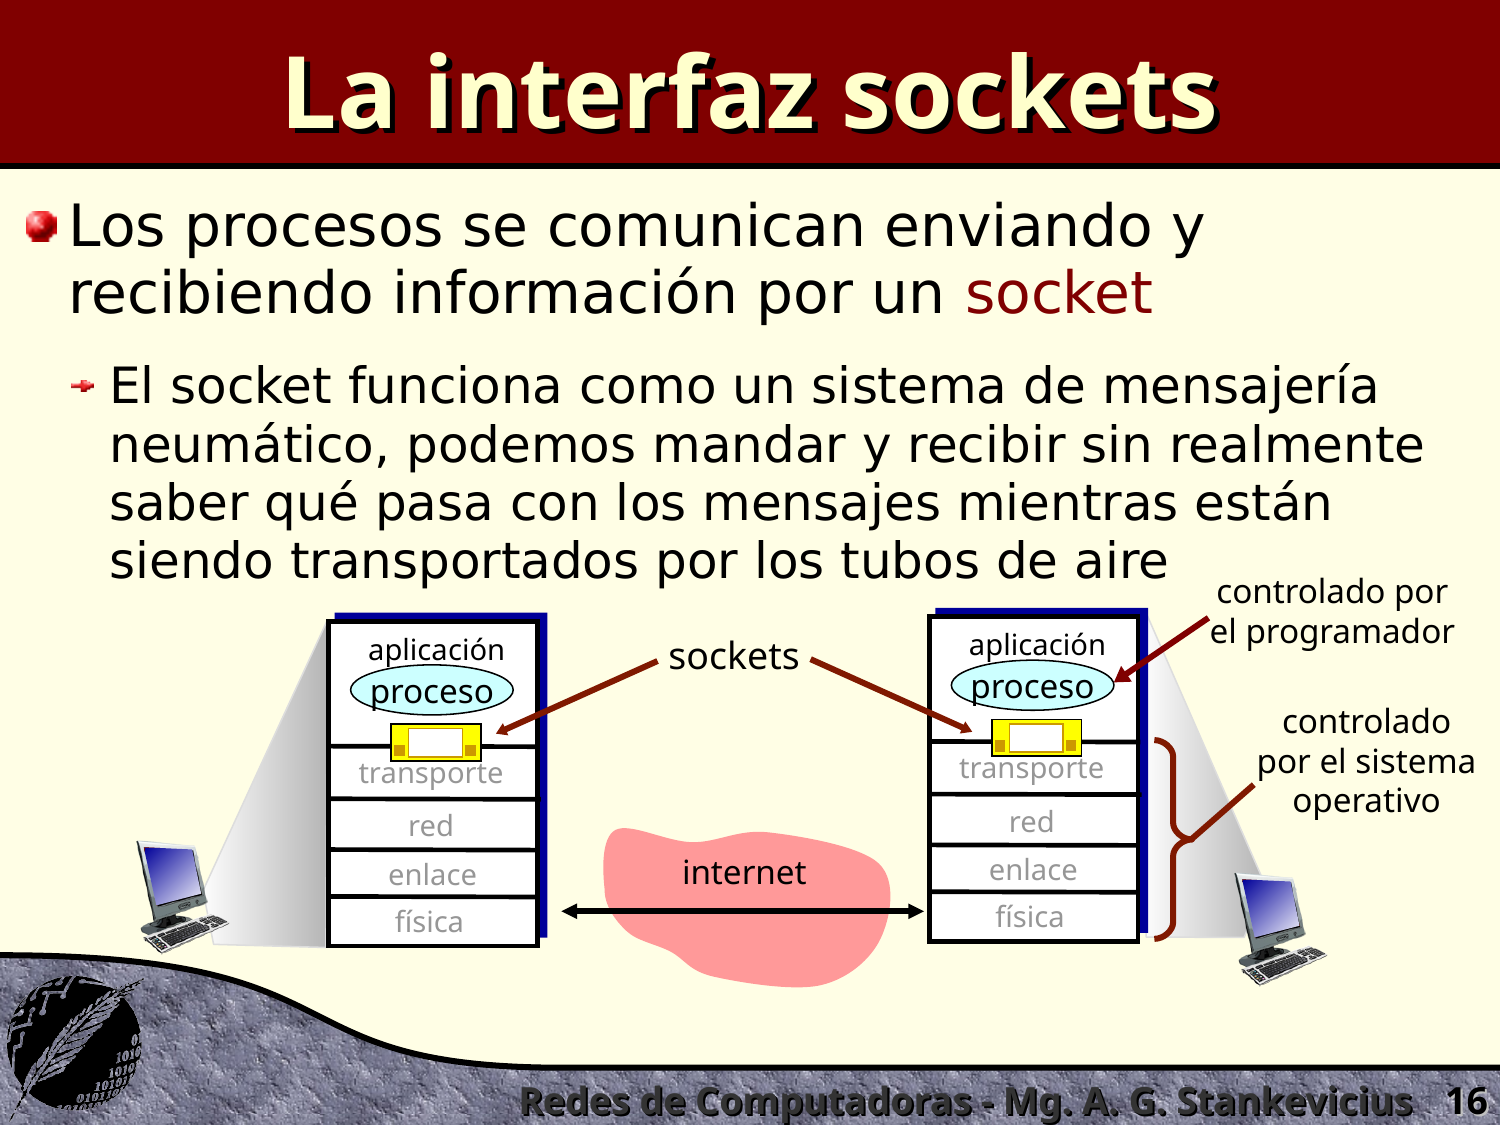

# La interfaz sockets
Los procesos se comunican enviando y recibiendo información por un socket
El socket funciona como un sistema de mensajería
neumático, podemos mandar y recibir sin realmente saber qué pasa con los mensajes mientras están siendo transportados por los tubos de aire
controlado por
el programador
aplicación
aplicación
sockets
proceso
proceso
controlado
por el sistema
operativo
transporte
transporte
red
red
enlace
internet
enlace
física
física
16